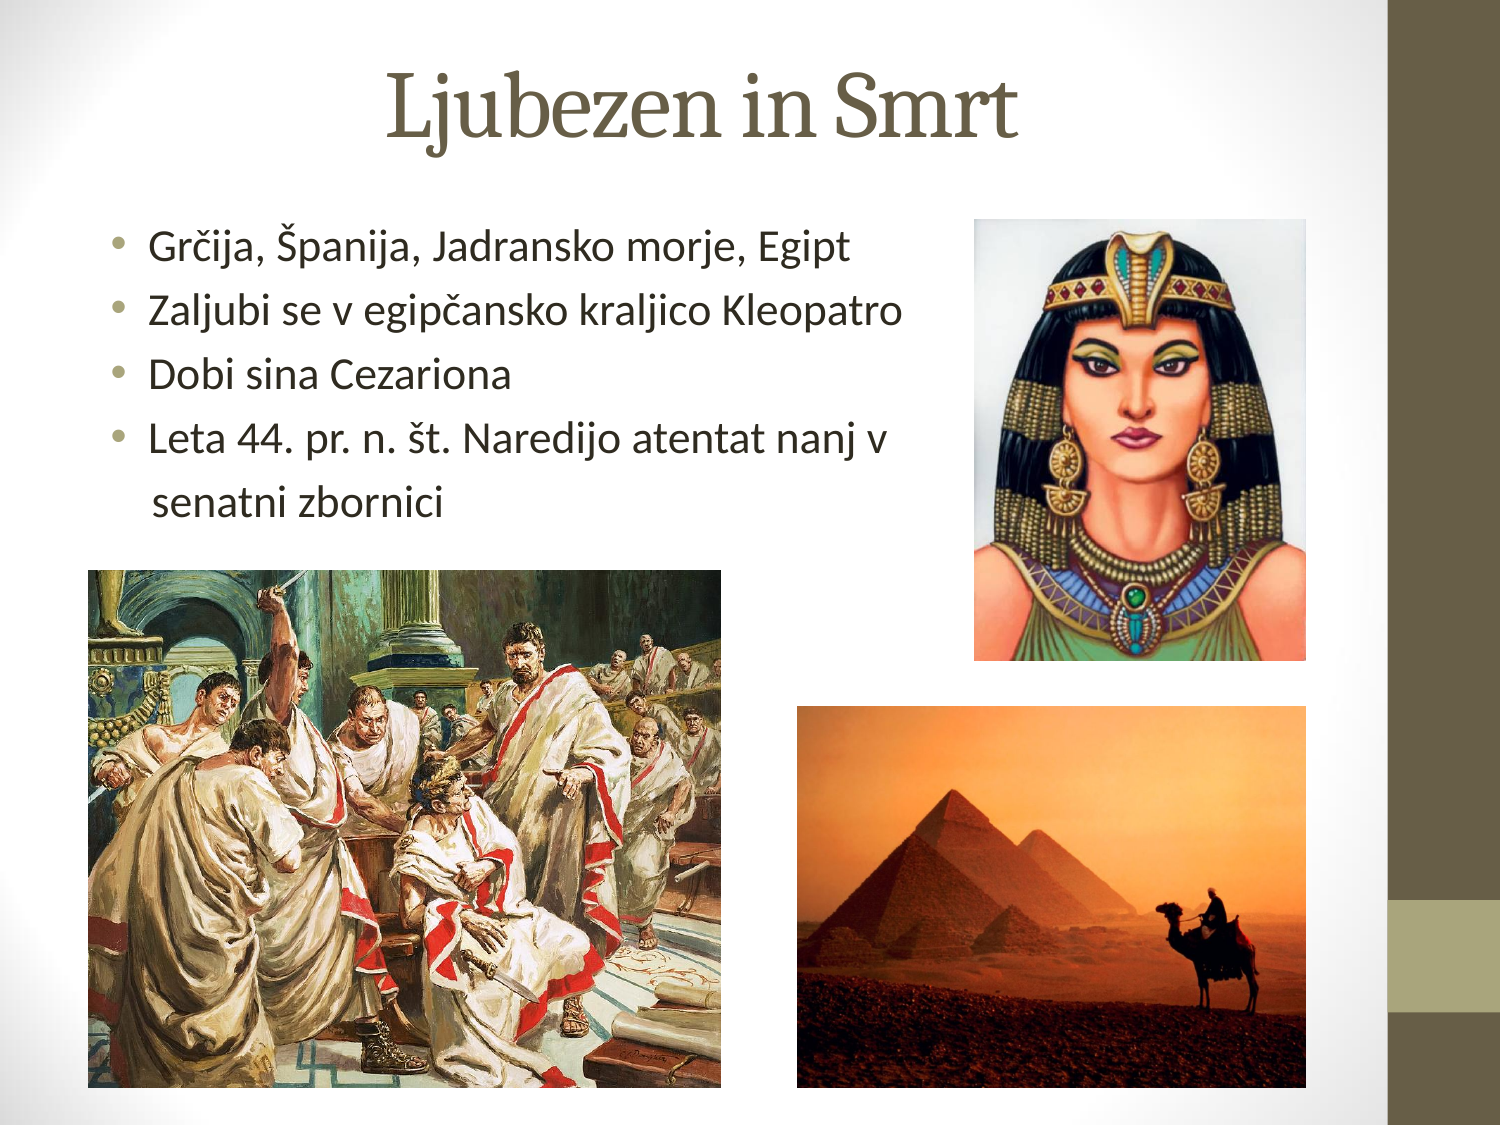

# Ljubezen in Smrt
Grčija, Španija, Jadransko morje, Egipt
Zaljubi se v egipčansko kraljico Kleopatro
Dobi sina Cezariona
Leta 44. pr. n. št. Naredijo atentat nanj v
 senatni zbornici